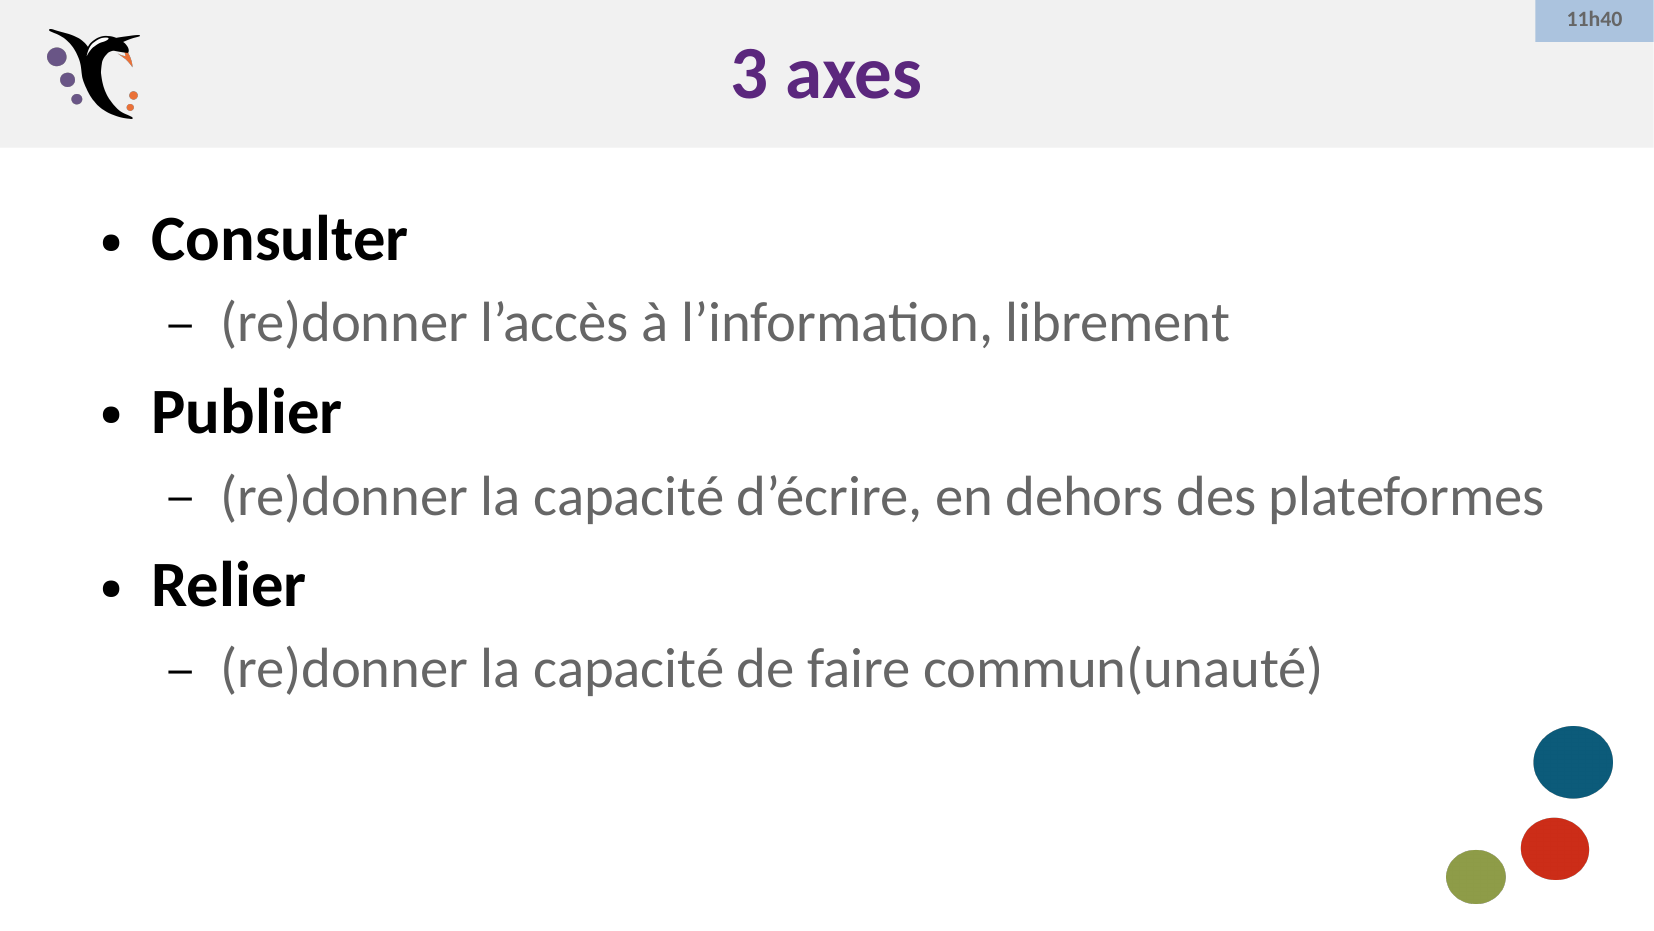

11h40
# 3 axes
Consulter
(re)donner l’accès à l’information, librement
Publier
(re)donner la capacité d’écrire, en dehors des plateformes
Relier
(re)donner la capacité de faire commun(unauté)